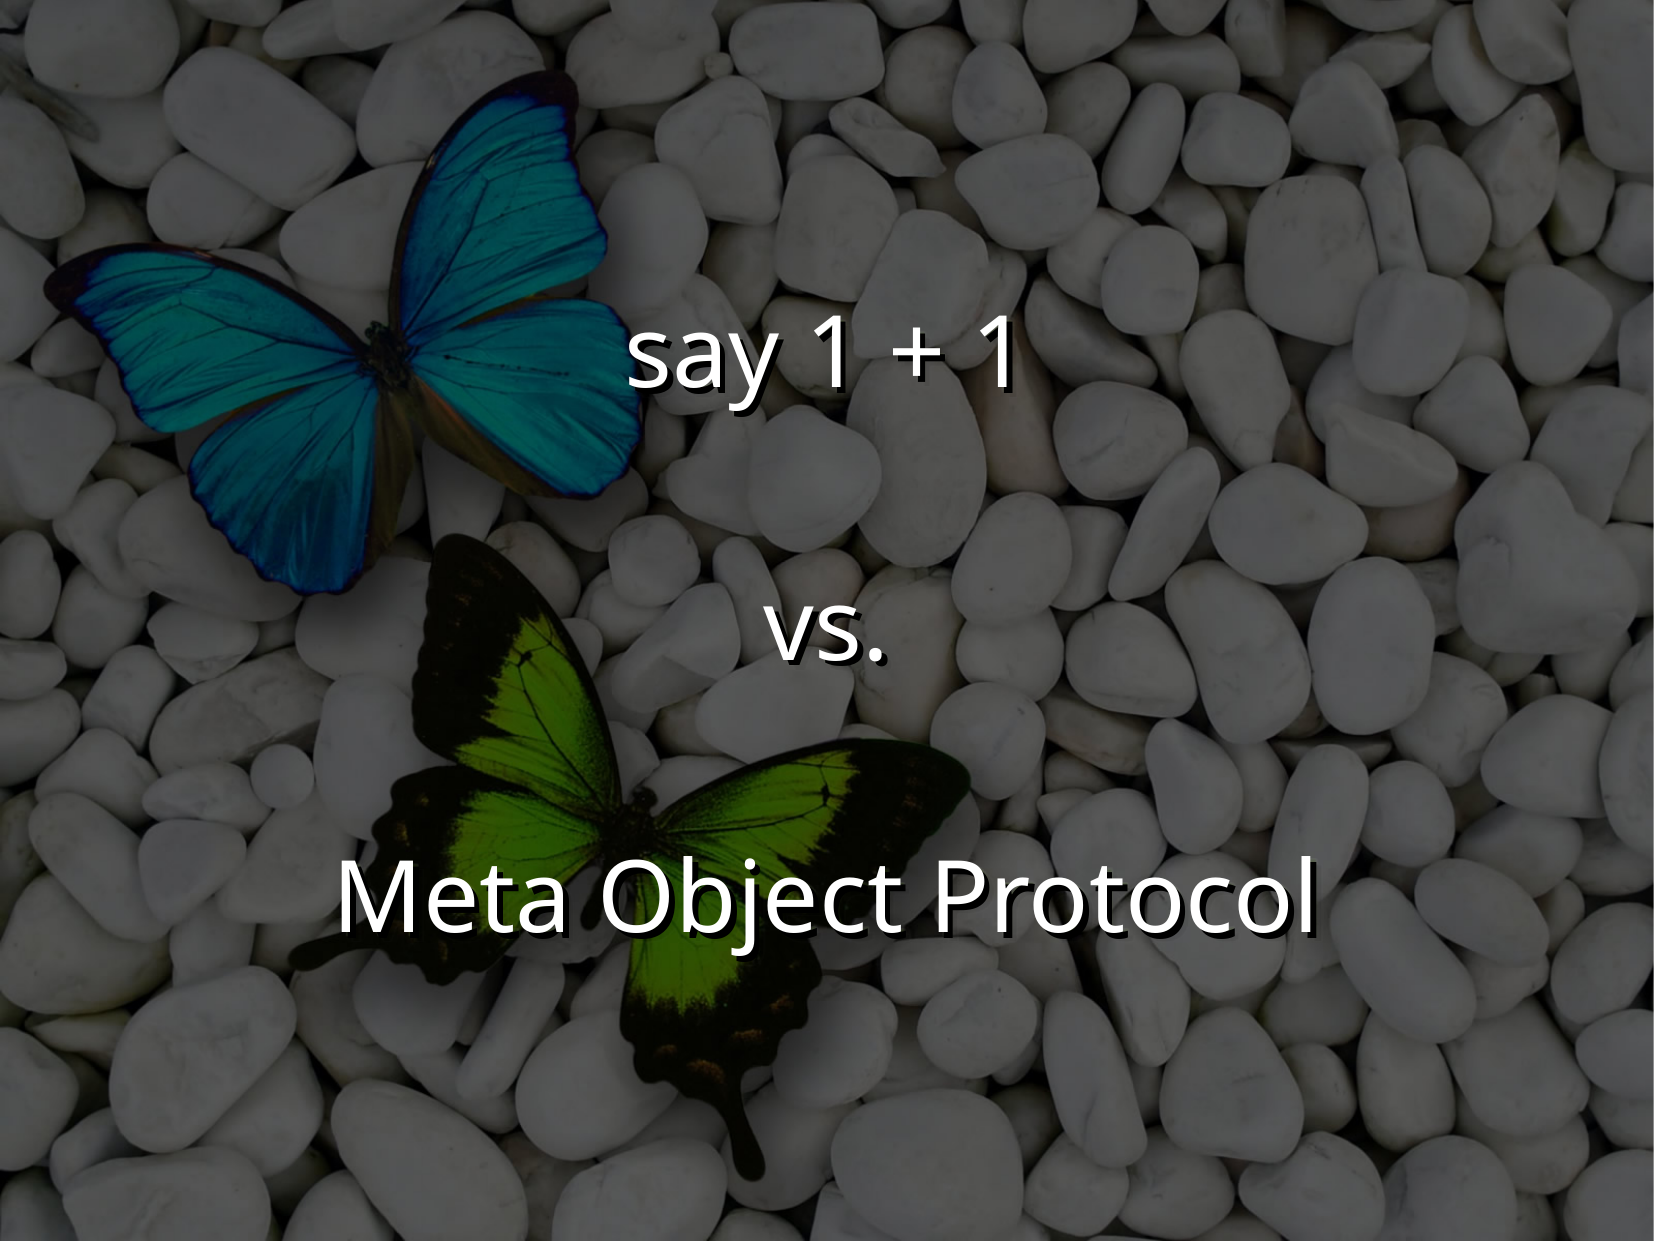

#
say 1 + 1
vs.
Meta Object Protocol